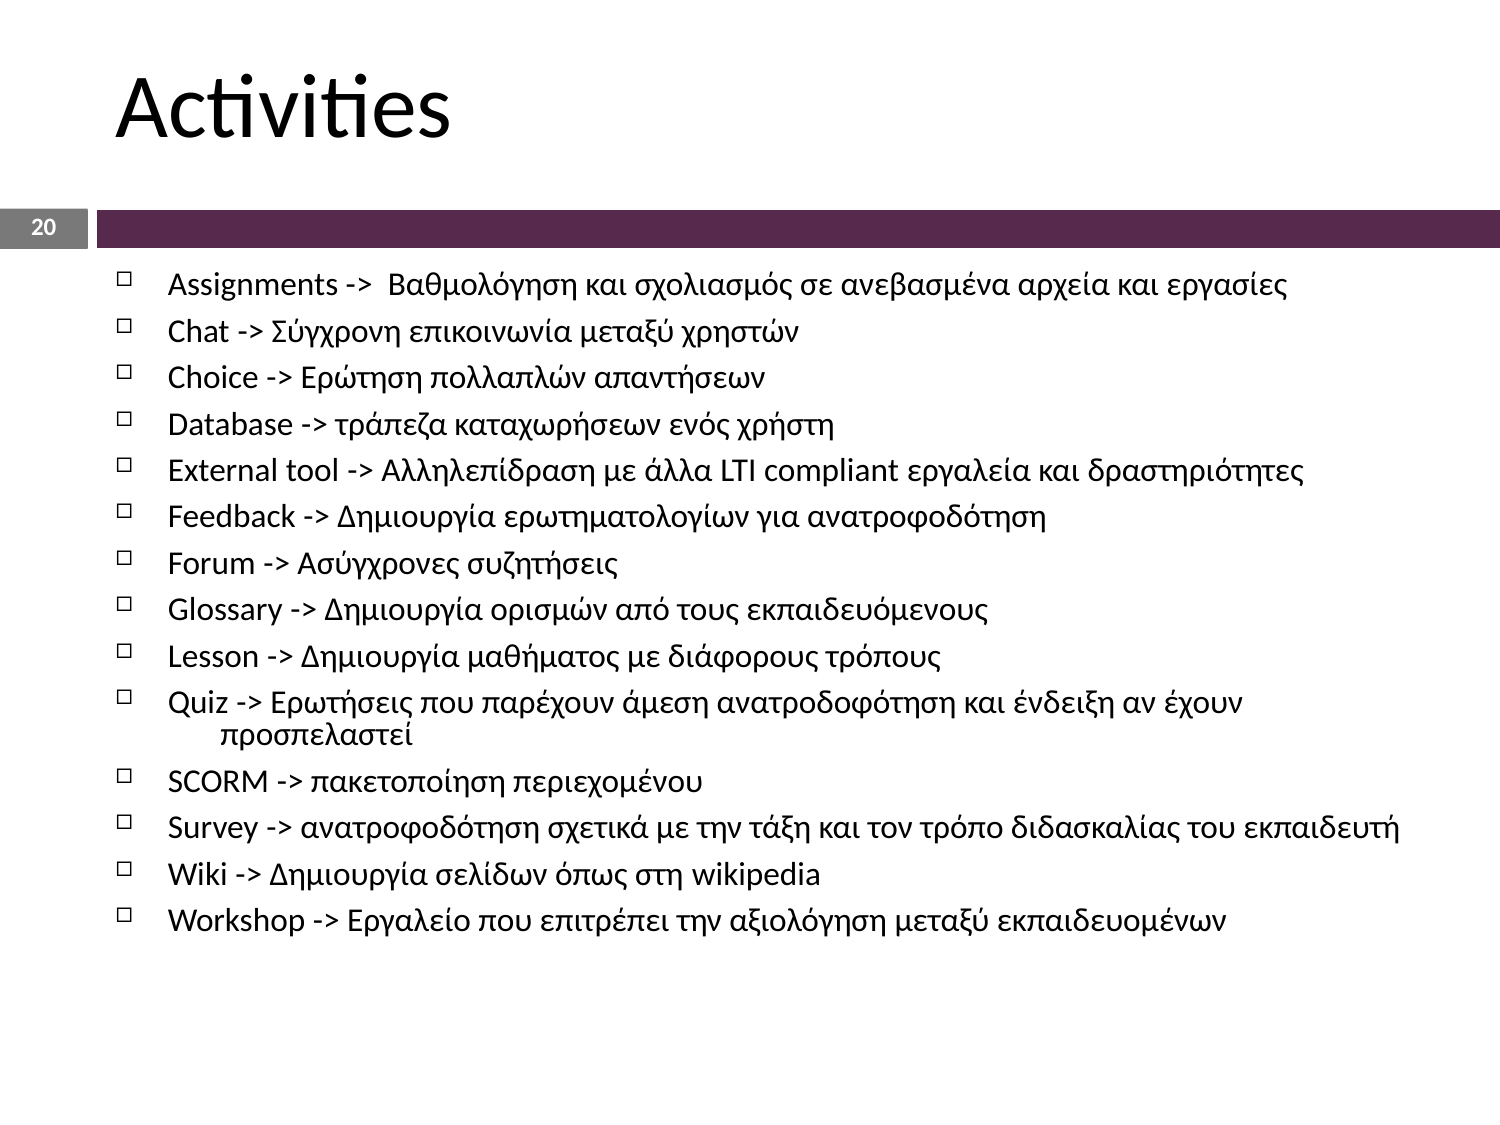

# Activities
Assignments -> Βαθμολόγηση και σχολιασμός σε ανεβασμένα αρχεία και εργασίες
Chat -> Σύγχρονη επικοινωνία μεταξύ χρηστών
Choice -> Ερώτηση πολλαπλών απαντήσεων
Database -> τράπεζα καταχωρήσεων ενός χρήστη
External tool -> Αλληλεπίδραση με άλλα LTI compliant εργαλεία και δραστηριότητες
Feedback -> Δημιουργία ερωτηματολογίων για ανατροφοδότηση
Forum -> Ασύγχρονες συζητήσεις
Glossary -> Δημιουργία ορισμών από τους εκπαιδευόμενους
Lesson -> Δημιουργία μαθήματος με διάφορους τρόπους
Quiz -> Ερωτήσεις που παρέχουν άμεση ανατροδοφότηση και ένδειξη αν έχουν προσπελαστεί
SCORM -> πακετοποίηση περιεχομένου
Survey -> ανατροφοδότηση σχετικά με την τάξη και τον τρόπο διδασκαλίας του εκπαιδευτή
Wiki -> Δημιουργία σελίδων όπως στη wikipedia
Workshop -> Εργαλείο που επιτρέπει την αξιολόγηση μεταξύ εκπαιδευομένων